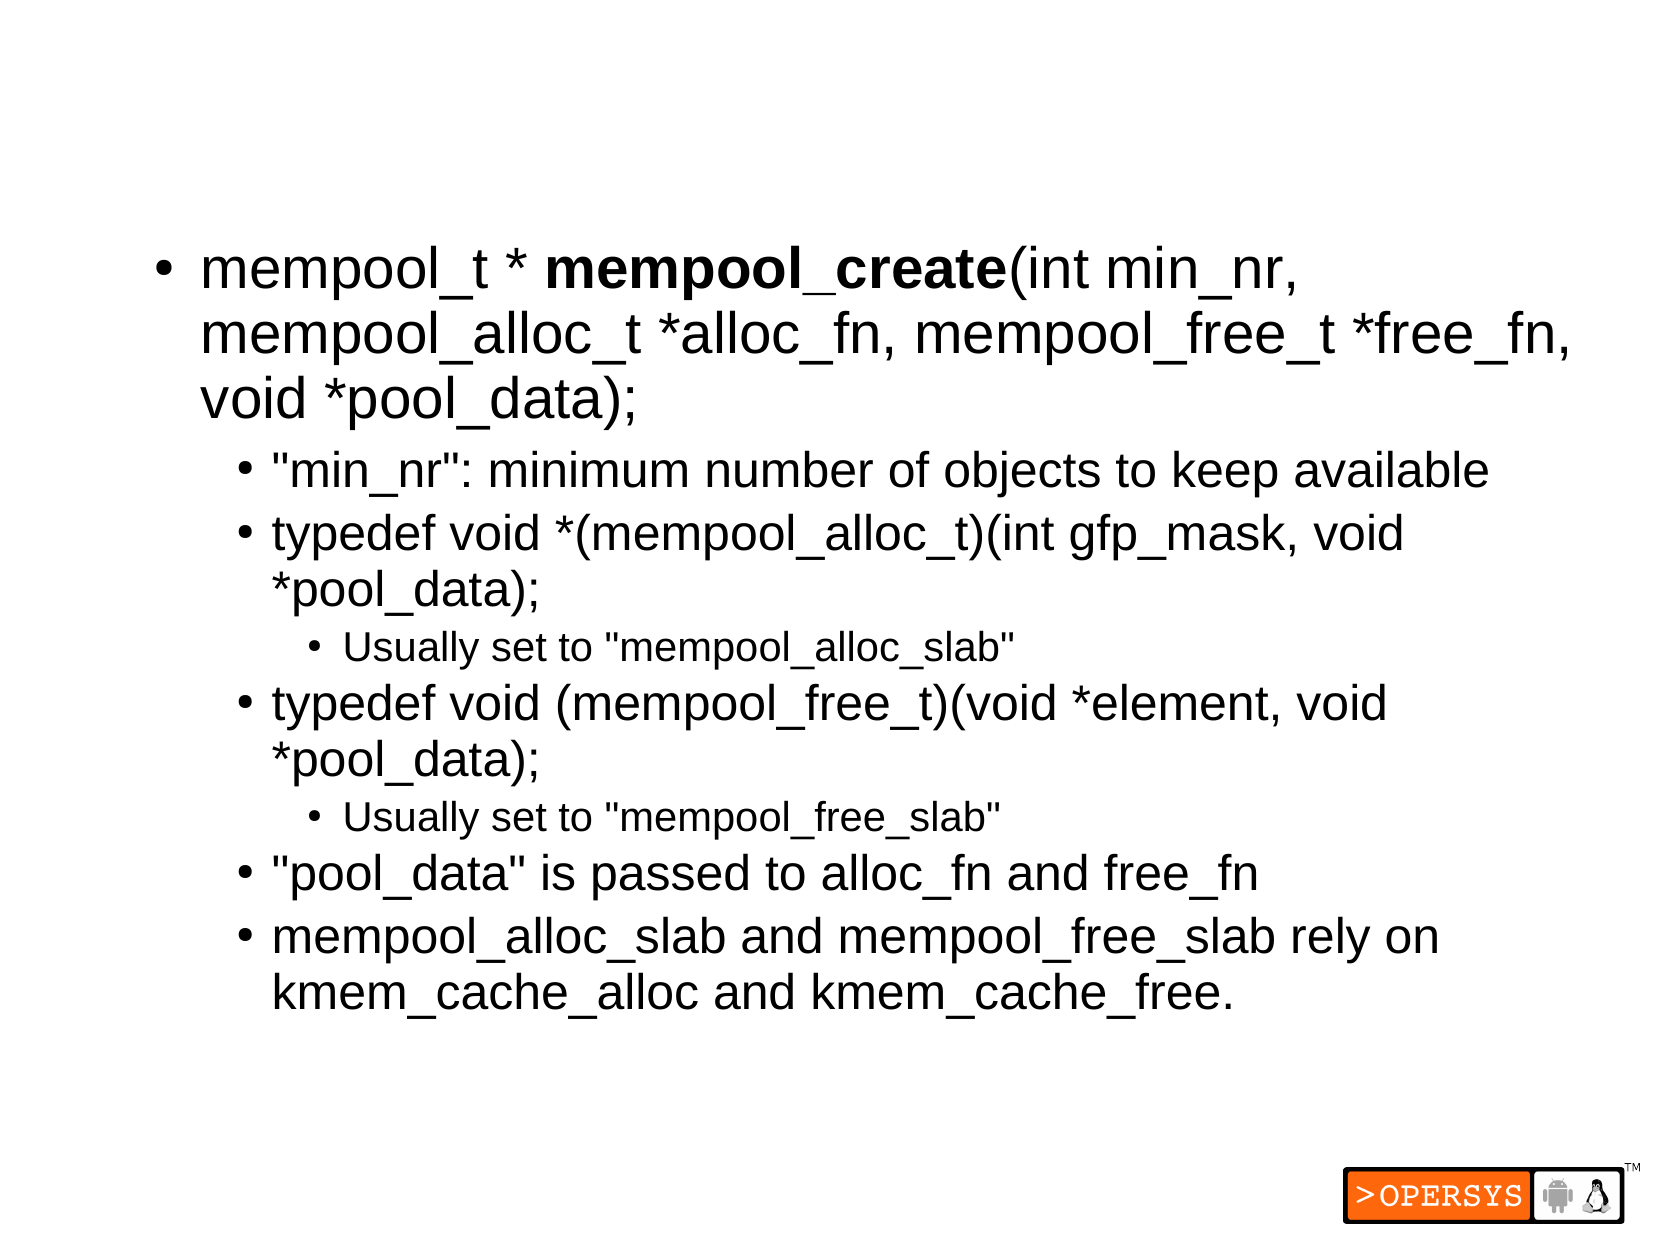

# mempool_t * mempool_create(int min_nr, mempool_alloc_t *alloc_fn, mempool_free_t *free_fn, void *pool_data);
"min_nr": minimum number of objects to keep available
typedef void *(mempool_alloc_t)(int gfp_mask, void *pool_data);
Usually set to "mempool_alloc_slab"
typedef void (mempool_free_t)(void *element, void *pool_data);
Usually set to "mempool_free_slab"
"pool_data" is passed to alloc_fn and free_fn
mempool_alloc_slab and mempool_free_slab rely on kmem_cache_alloc and kmem_cache_free.